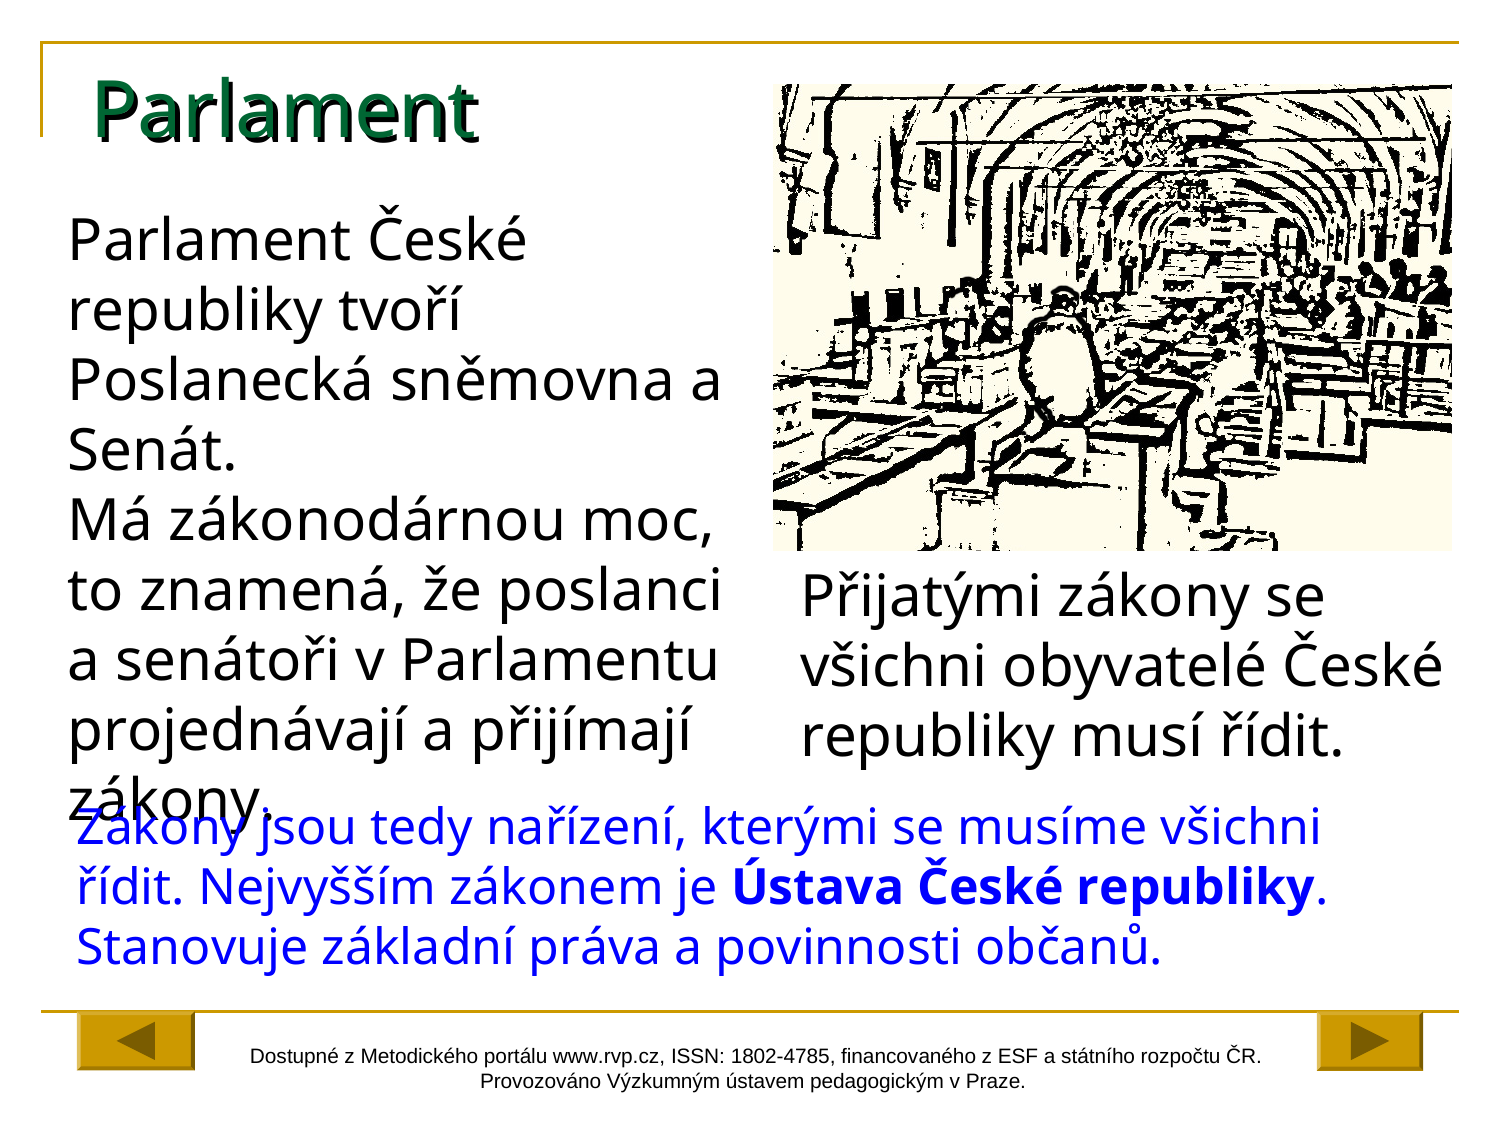

# Parlament
Parlament České republiky tvoří Poslanecká sněmovna a Senát.
Má zákonodárnou moc,
to znamená, že poslanci a senátoři v Parlamentu projednávají a přijímají zákony.
Přijatými zákony se všichni obyvatelé České republiky musí řídit.
Zákony jsou tedy nařízení, kterými se musíme všichni řídit. Nejvyšším zákonem je Ústava České republiky. Stanovuje základní práva a povinnosti občanů.